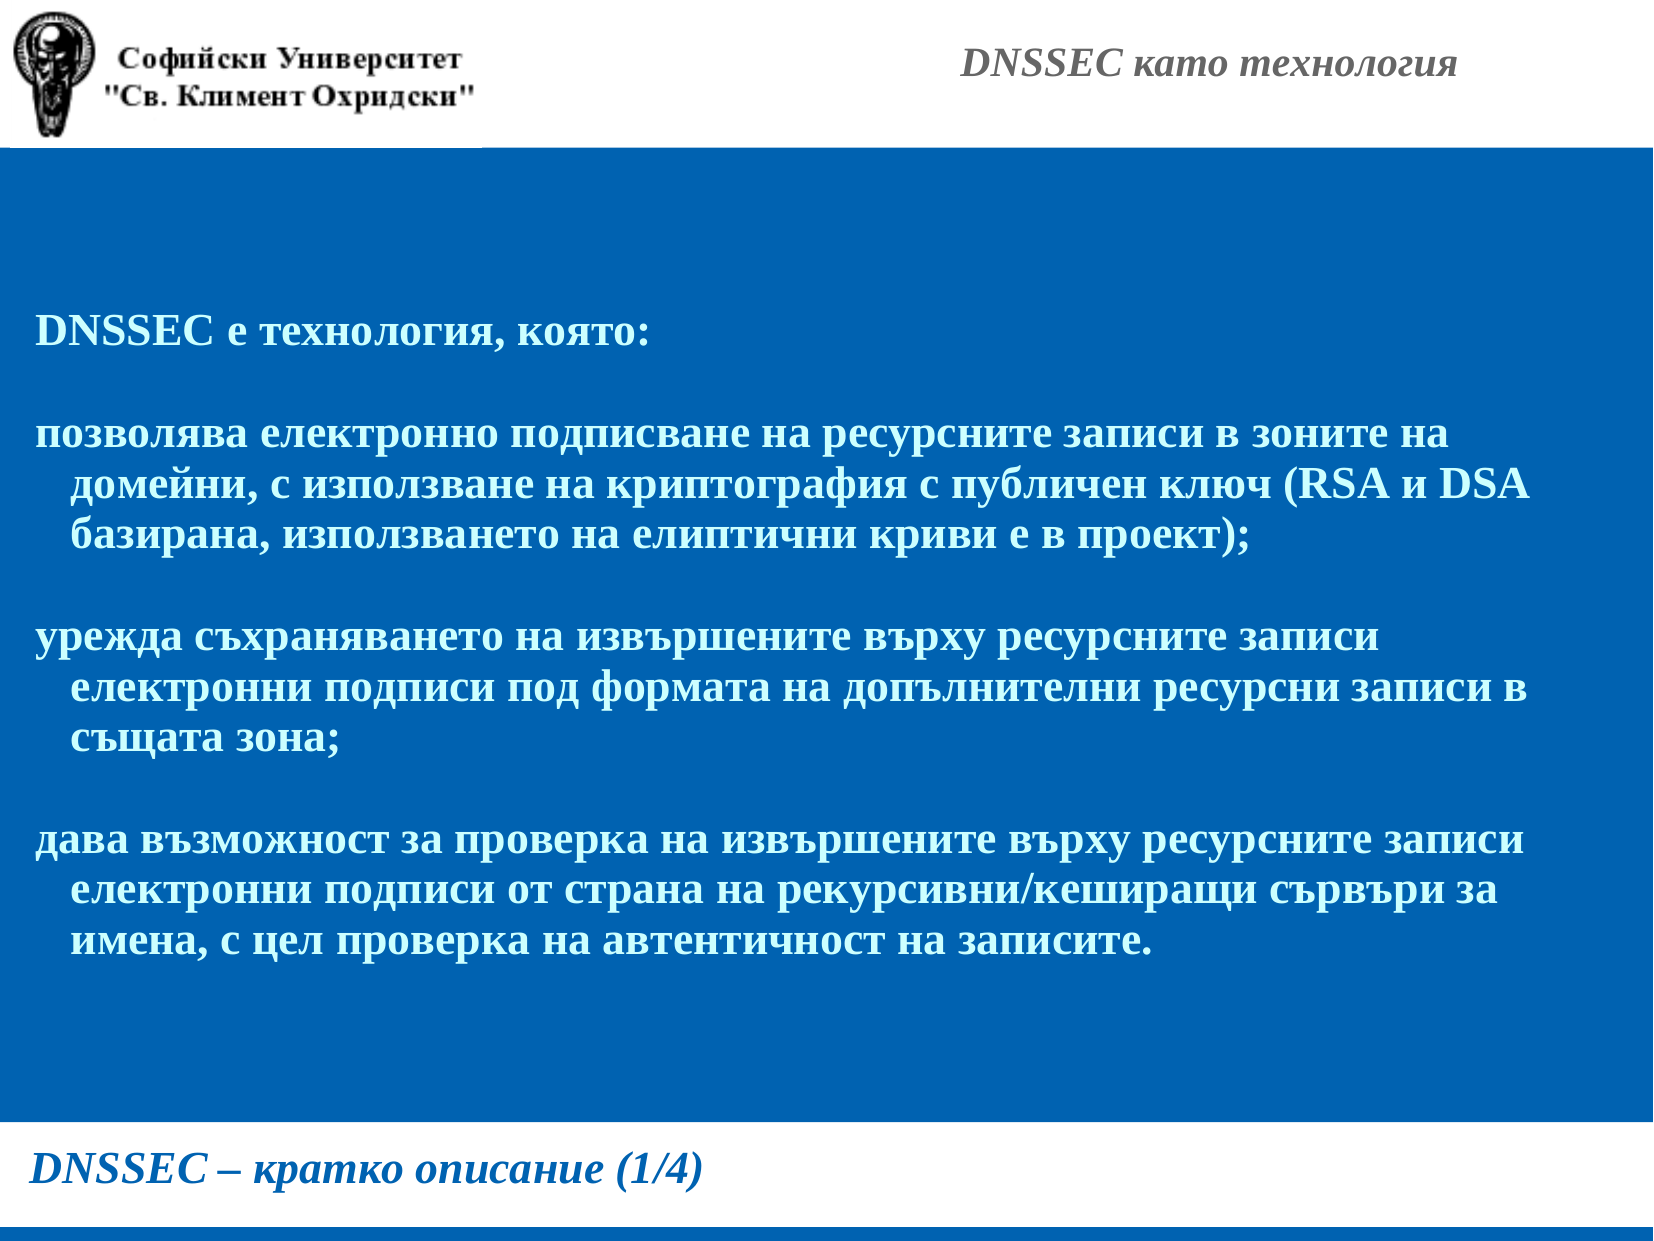

# DNSSEC като технология
DNSSEC е технология, която:
позволява електронно подписване на ресурсните записи в зоните на домейни, с използване на криптография с публичен ключ (RSA и DSA базирана, използването на елиптични криви е в проект);
урежда съхраняването на извършените върху ресурсните записи електронни подписи под формата на допълнителни ресурсни записи в същата зона;
дава възможност за проверка на извършените върху ресурсните записи електронни подписи от страна на рекурсивни/кеширащи сървъри за имена, с цел проверка на автентичност на записите.
DNSSEC – кратко описание (1/4)